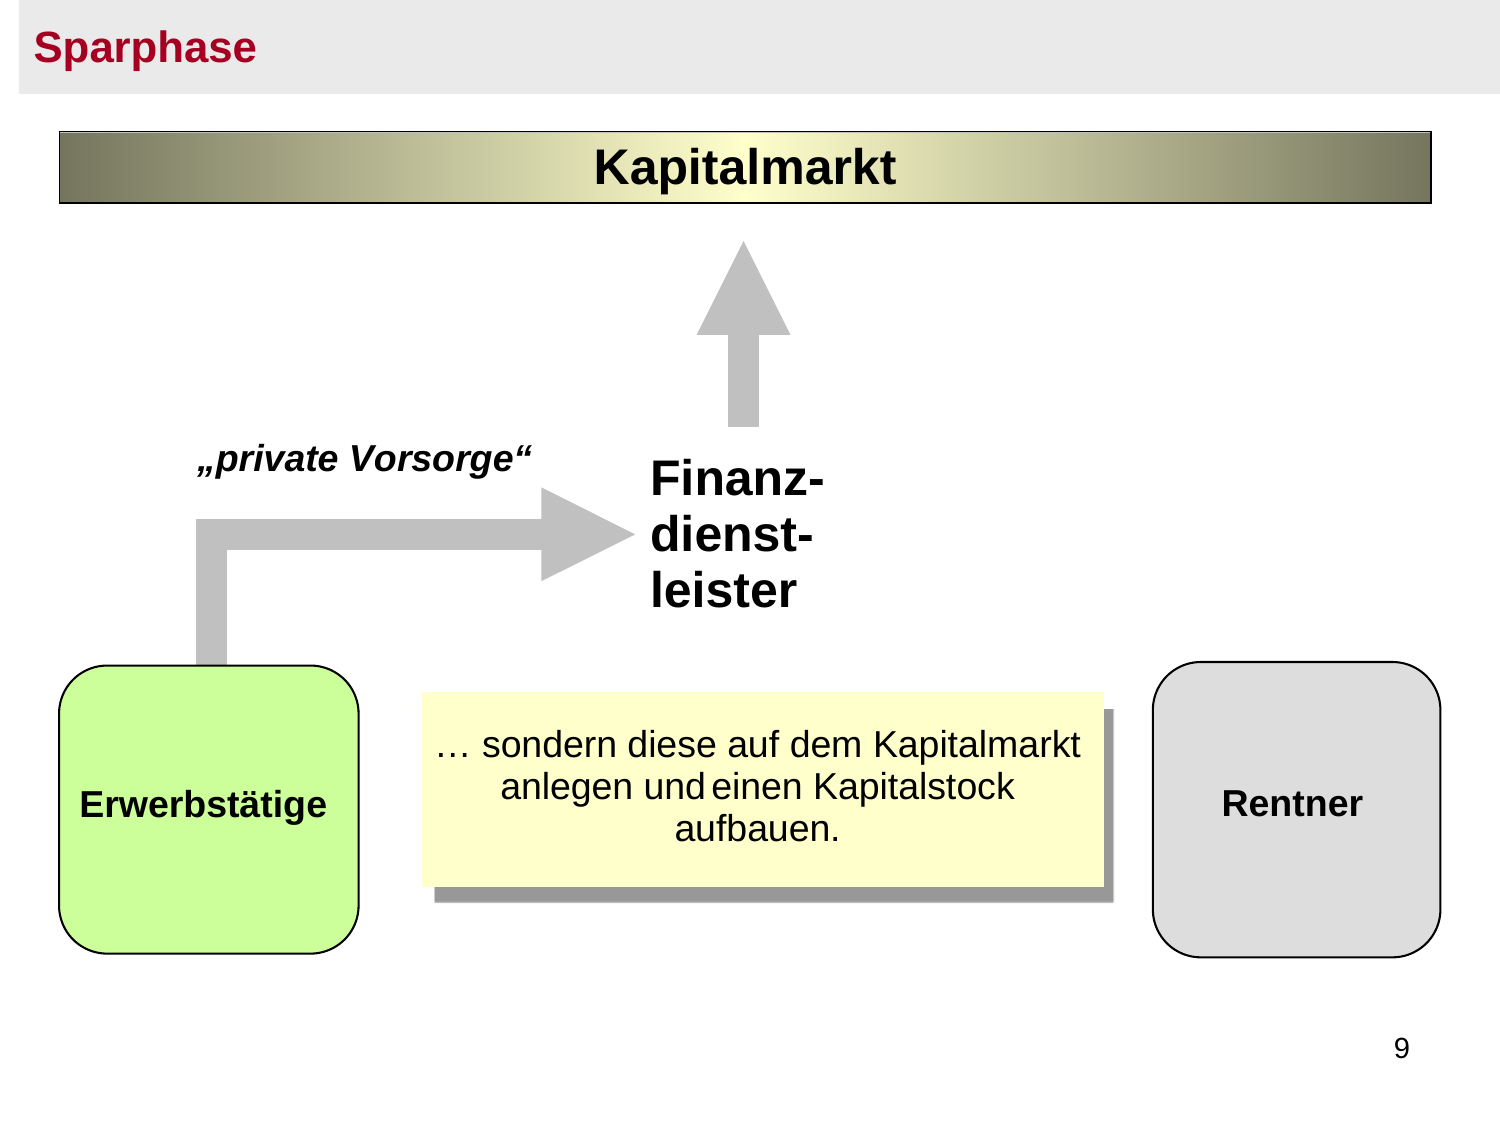

Sparphase
Kapitalmarkt
„private Vorsorge“
Finanz-
dienst-
leister
 Rentner
Erwerbstätige
… sondern diese auf dem Kapitalmarkt anlegen und einen Kapitalstock aufbauen.
9